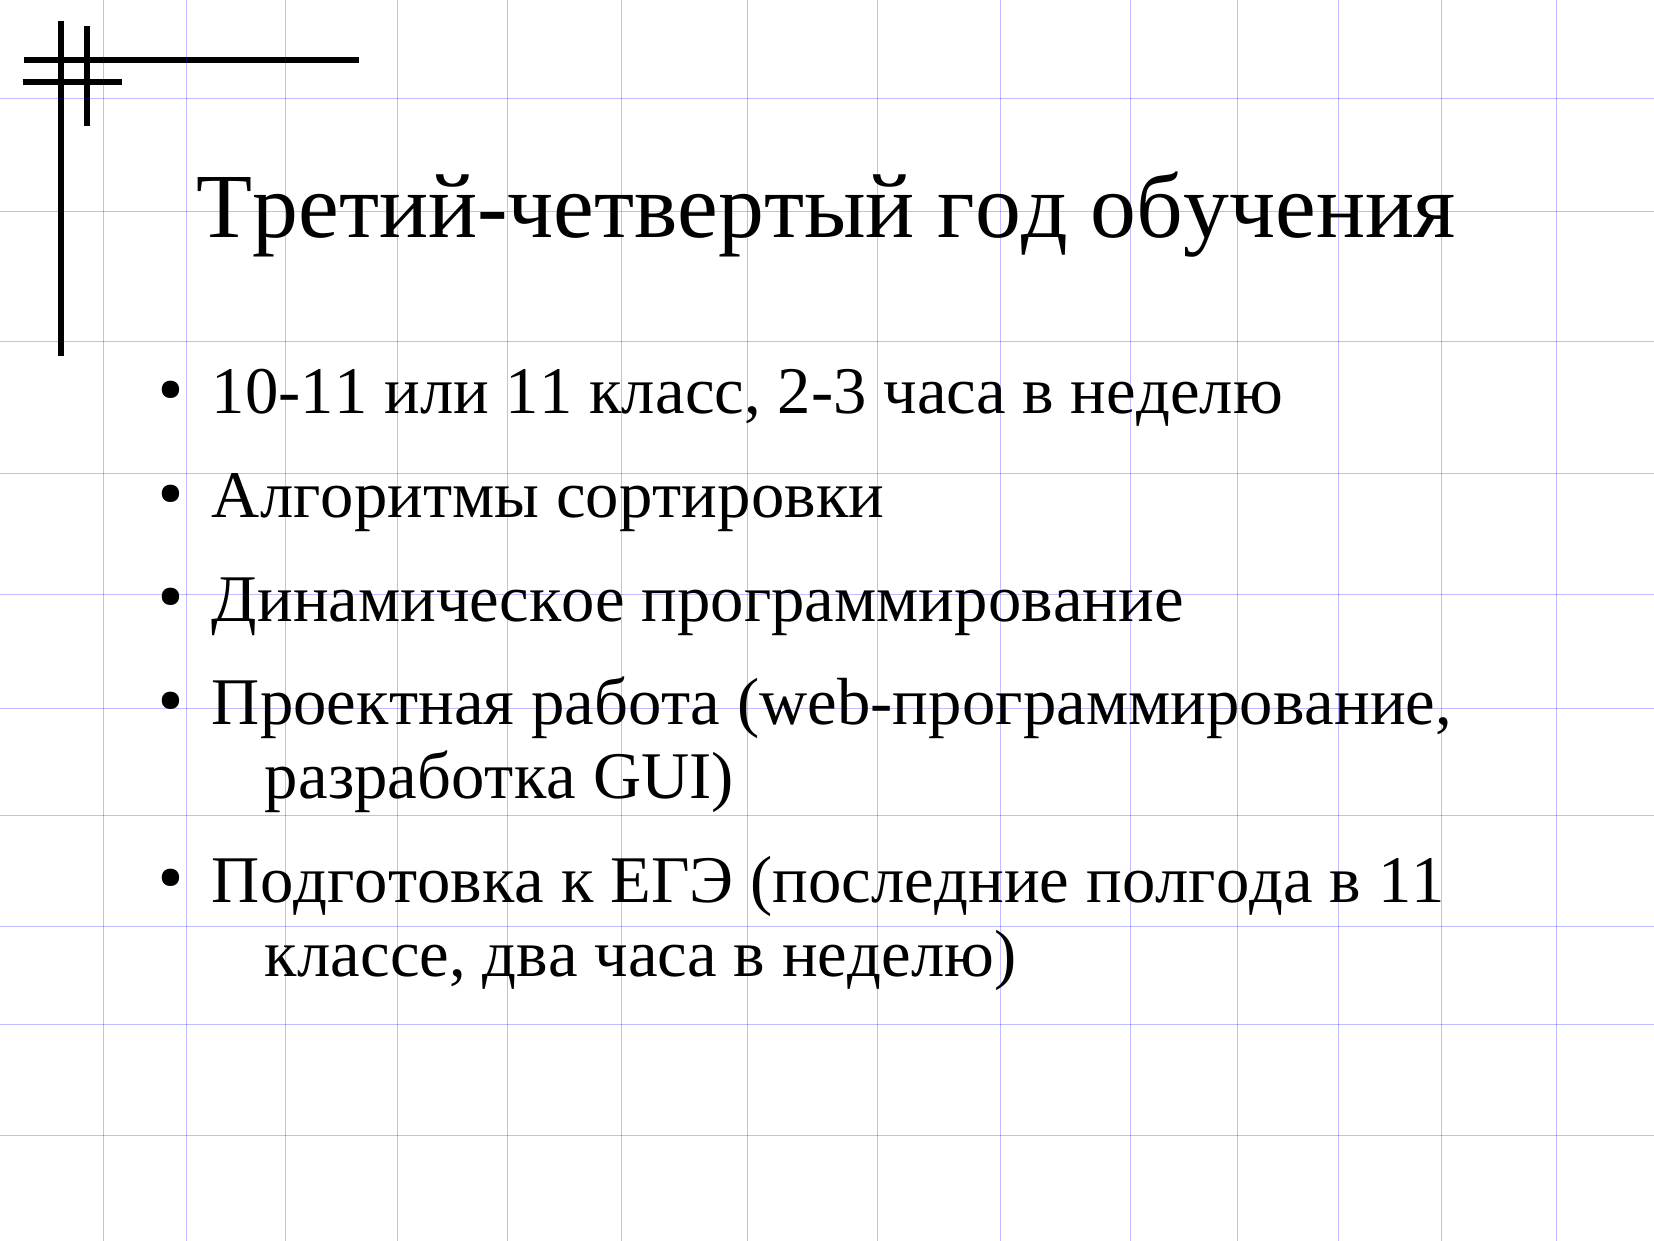

# Третий-четвертый год обучения
10-11 или 11 класс, 2-3 часа в неделю
Алгоритмы сортировки
Динамическое программирование
Проектная работа (web-программирование, разработка GUI)
Подготовка к ЕГЭ (последние полгода в 11 классе, два часа в неделю)